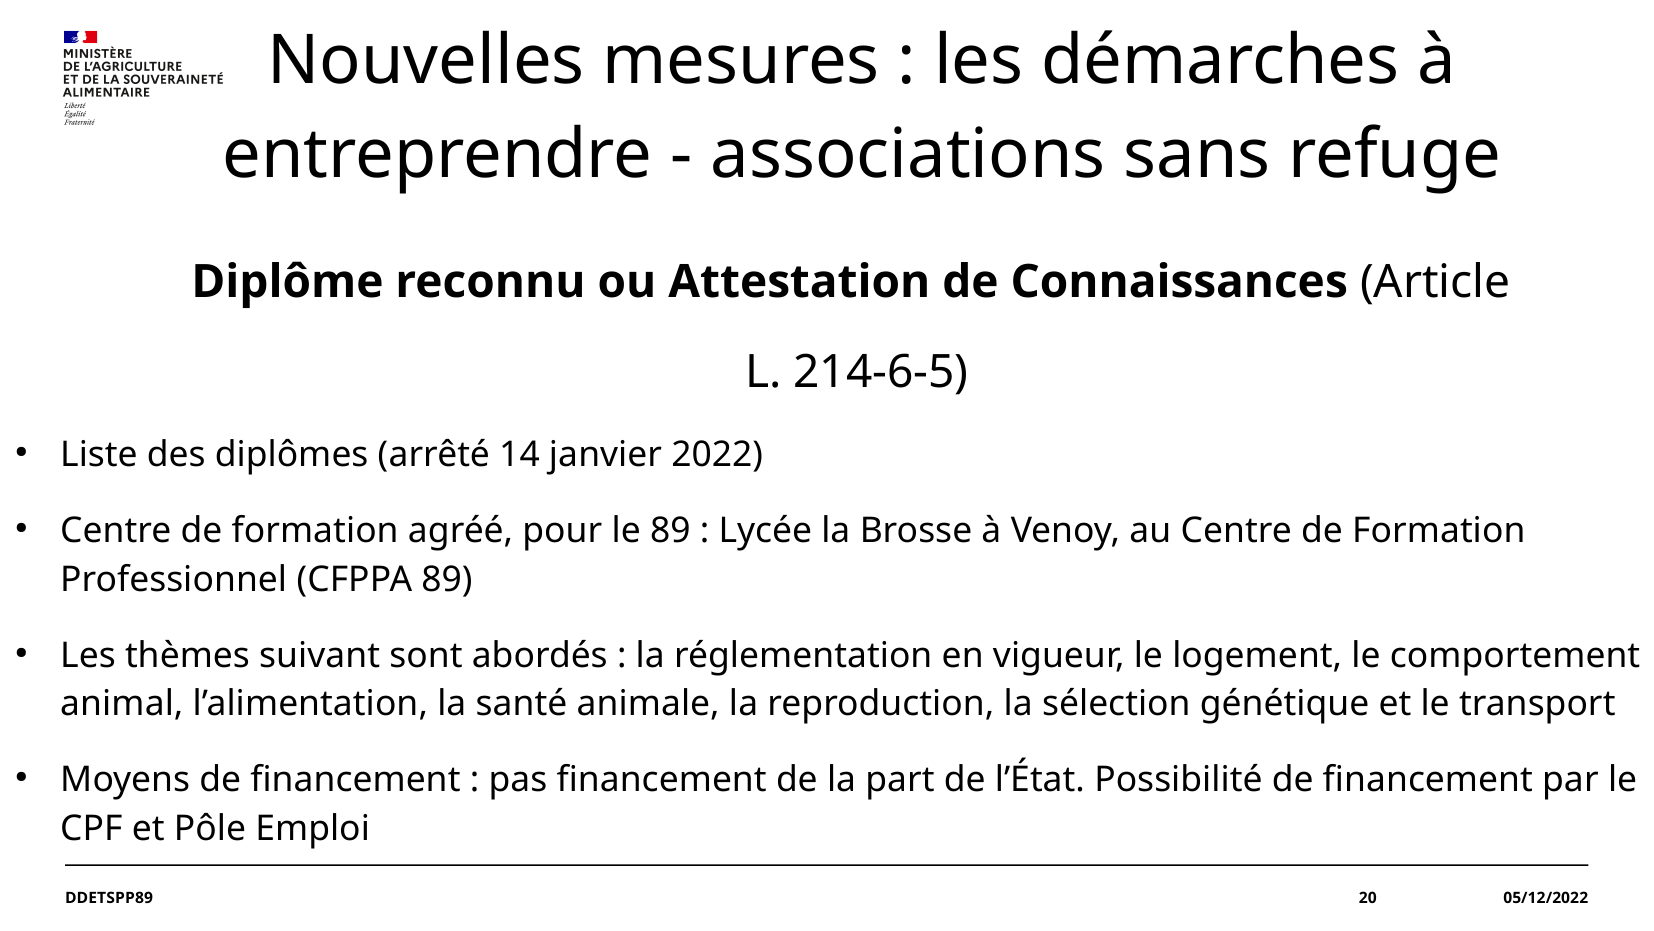

# Nouvelles mesures : les démarches à entreprendre - associations sans refuge
Diplôme reconnu ou Attestation de Connaissances (Article
L. 214-6-5)
Liste des diplômes (arrêté 14 janvier 2022)
Centre de formation agréé, pour le 89 : Lycée la Brosse à Venoy, au Centre de Formation Professionnel (CFPPA 89)
Les thèmes suivant sont abordés : la réglementation en vigueur, le logement, le comportement animal, l’alimentation, la santé animale, la reproduction, la sélection génétique et le transport
Moyens de financement : pas financement de la part de l’État. Possibilité de financement par le CPF et Pôle Emploi
DDETSPP89
20
05/12/2022